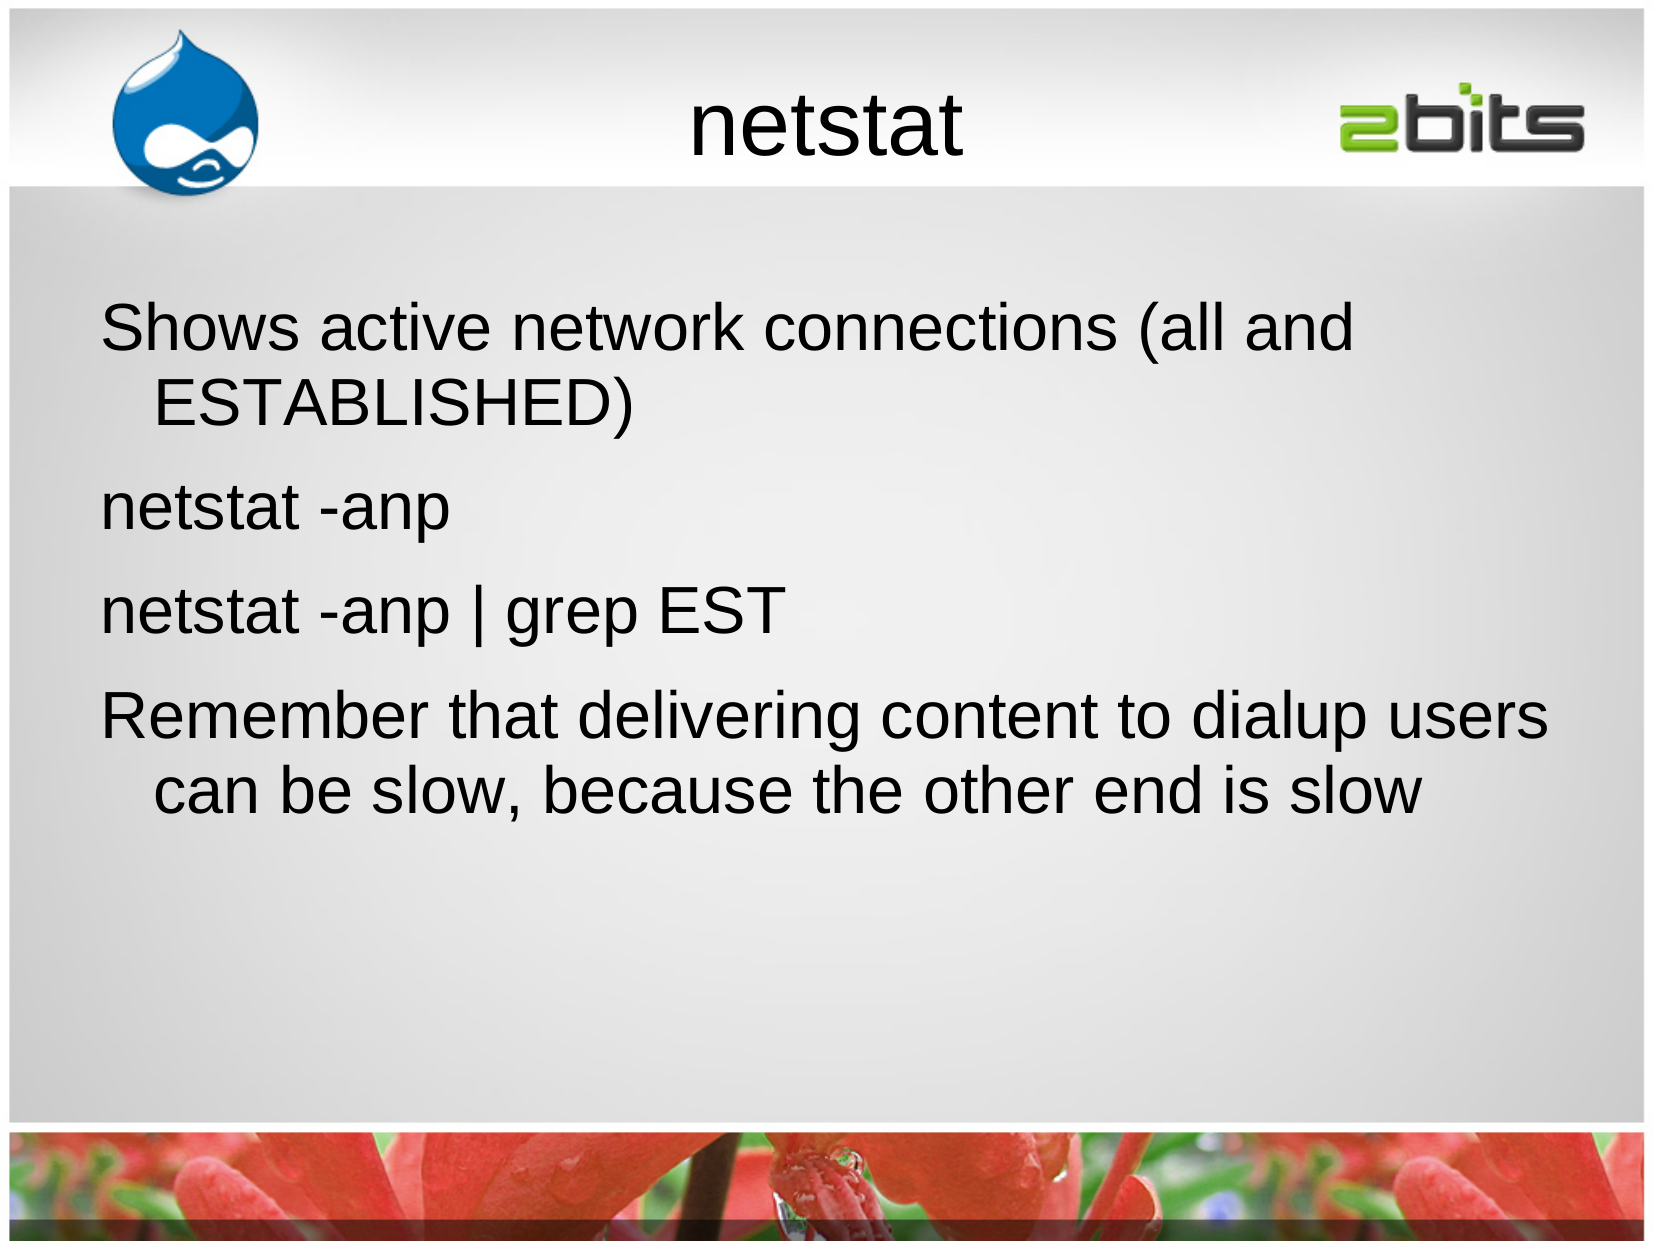

# netstat
Shows active network connections (all and ESTABLISHED)
netstat -anp
netstat -anp | grep EST
Remember that delivering content to dialup users can be slow, because the other end is slow